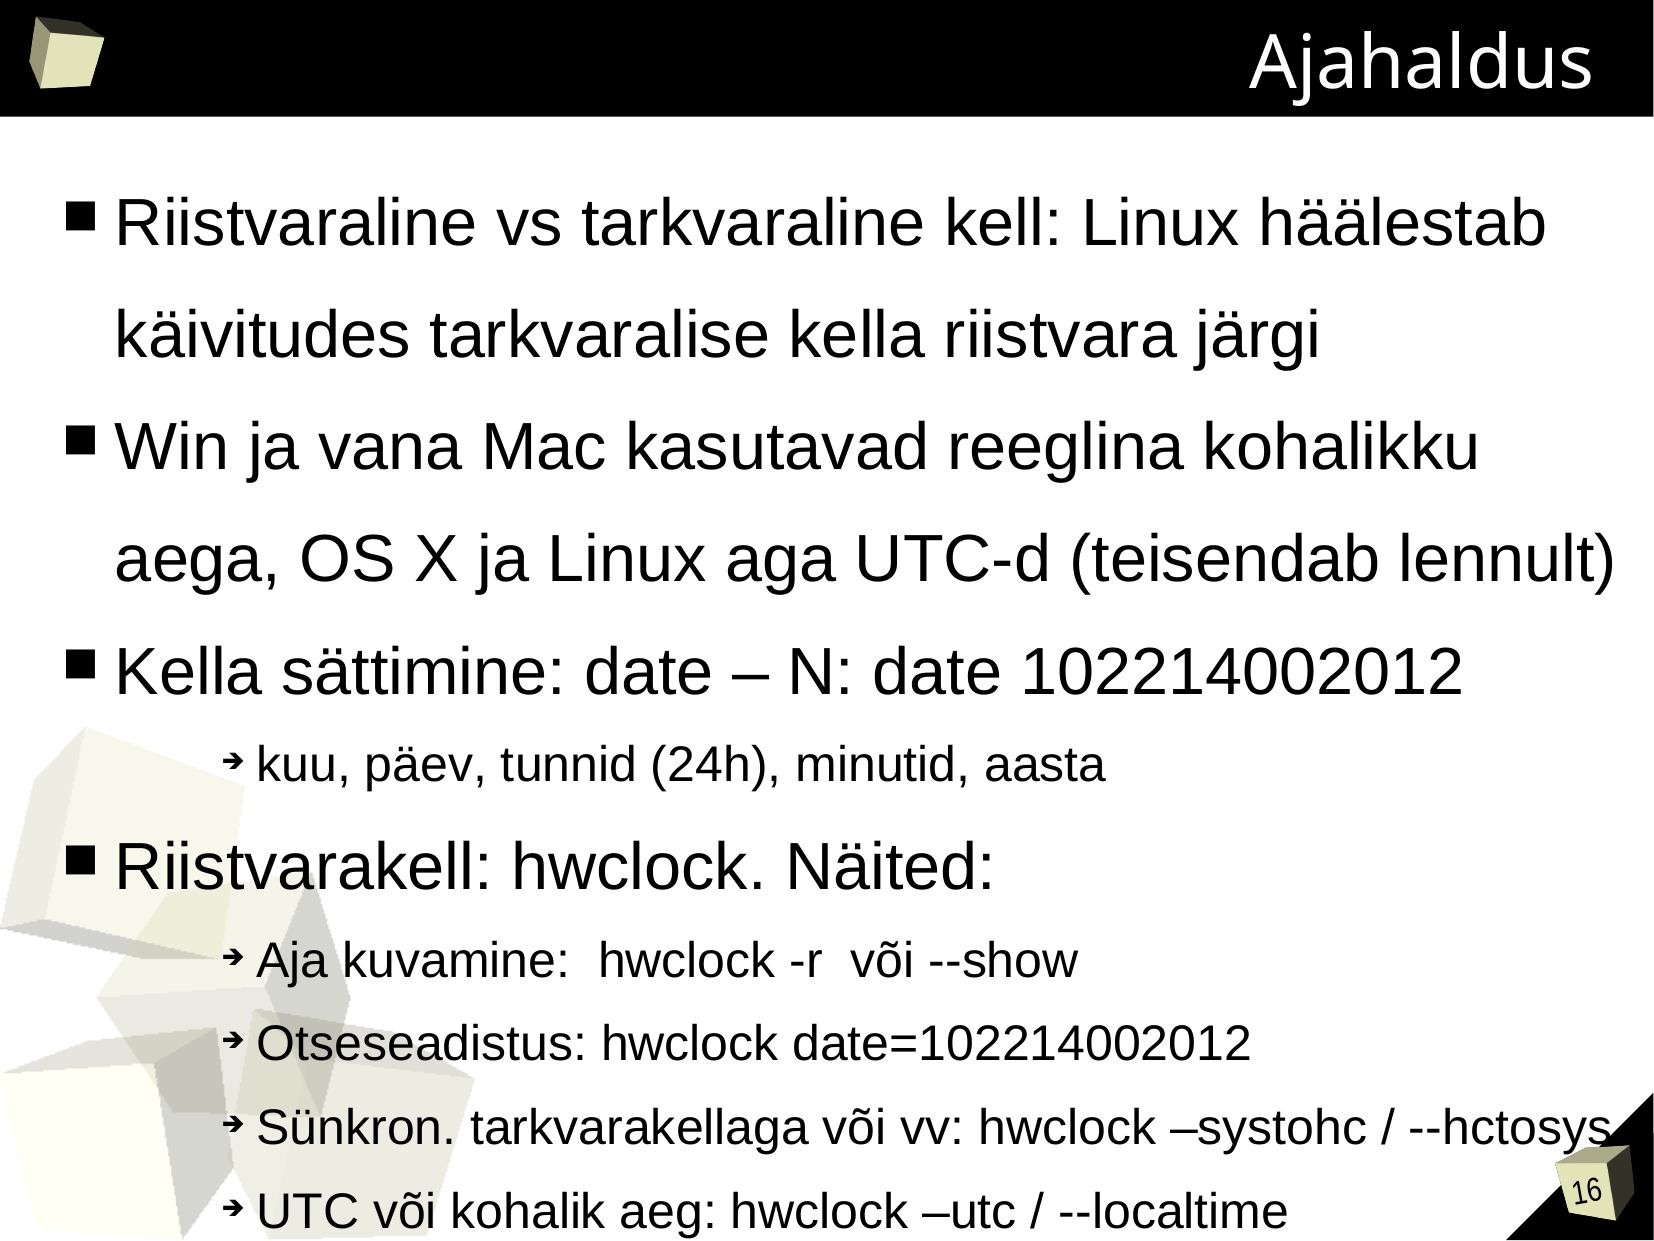

# Ajahaldus
Riistvaraline vs tarkvaraline kell: Linux häälestab käivitudes tarkvaralise kella riistvara järgi
Win ja vana Mac kasutavad reeglina kohalikku aega, OS X ja Linux aga UTC-d (teisendab lennult)
Kella sättimine: date – N: date 102214002012
kuu, päev, tunnid (24h), minutid, aasta
Riistvarakell: hwclock. Näited:
Aja kuvamine: hwclock -r või --show
Otseseadistus: hwclock date=102214002012
Sünkron. tarkvarakellaga või vv: hwclock –systohc / --hctosys
UTC või kohalik aeg: hwclock –utc / --localtime